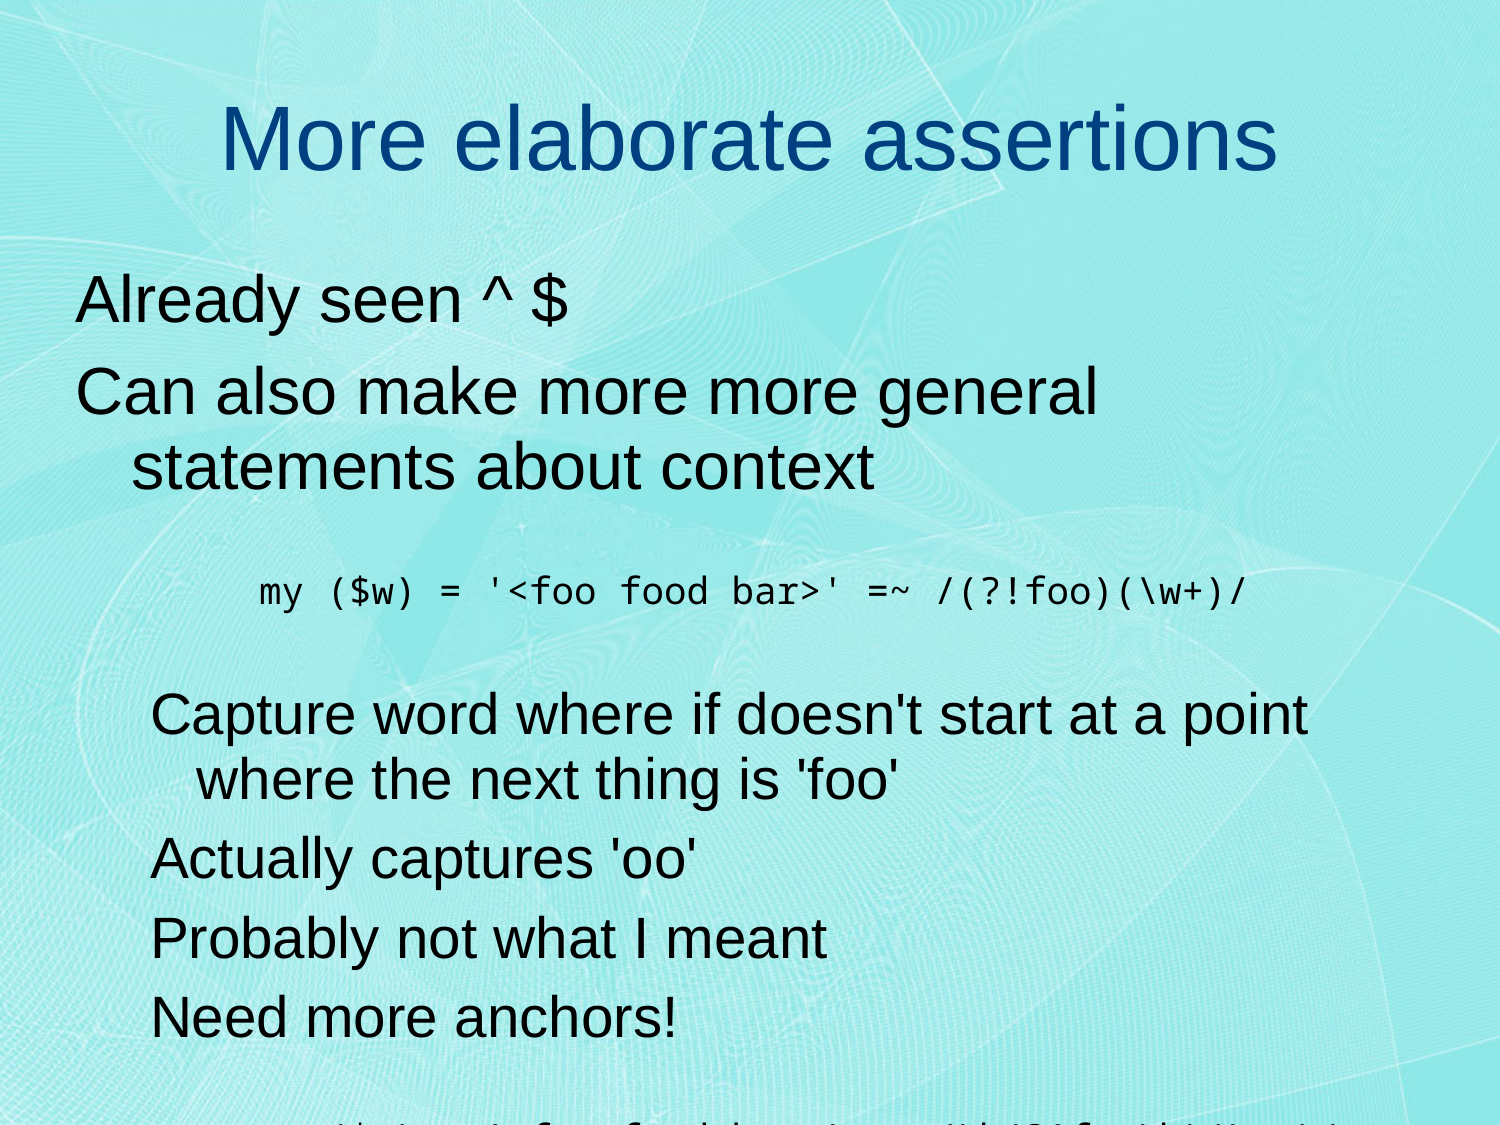

# More elaborate assertions
Already seen ^ $
Can also make more more general statements about context
my ($w) = '<foo food bar>' =~ /(?!foo)(\w+)/
Capture word where if doesn't start at a point where the next thing is 'foo'
Actually captures 'oo'
Probably not what I meant
Need more anchors!
my ($w) = '<foo food bar>' =~ /\b(?!foo\b)(\w+)/